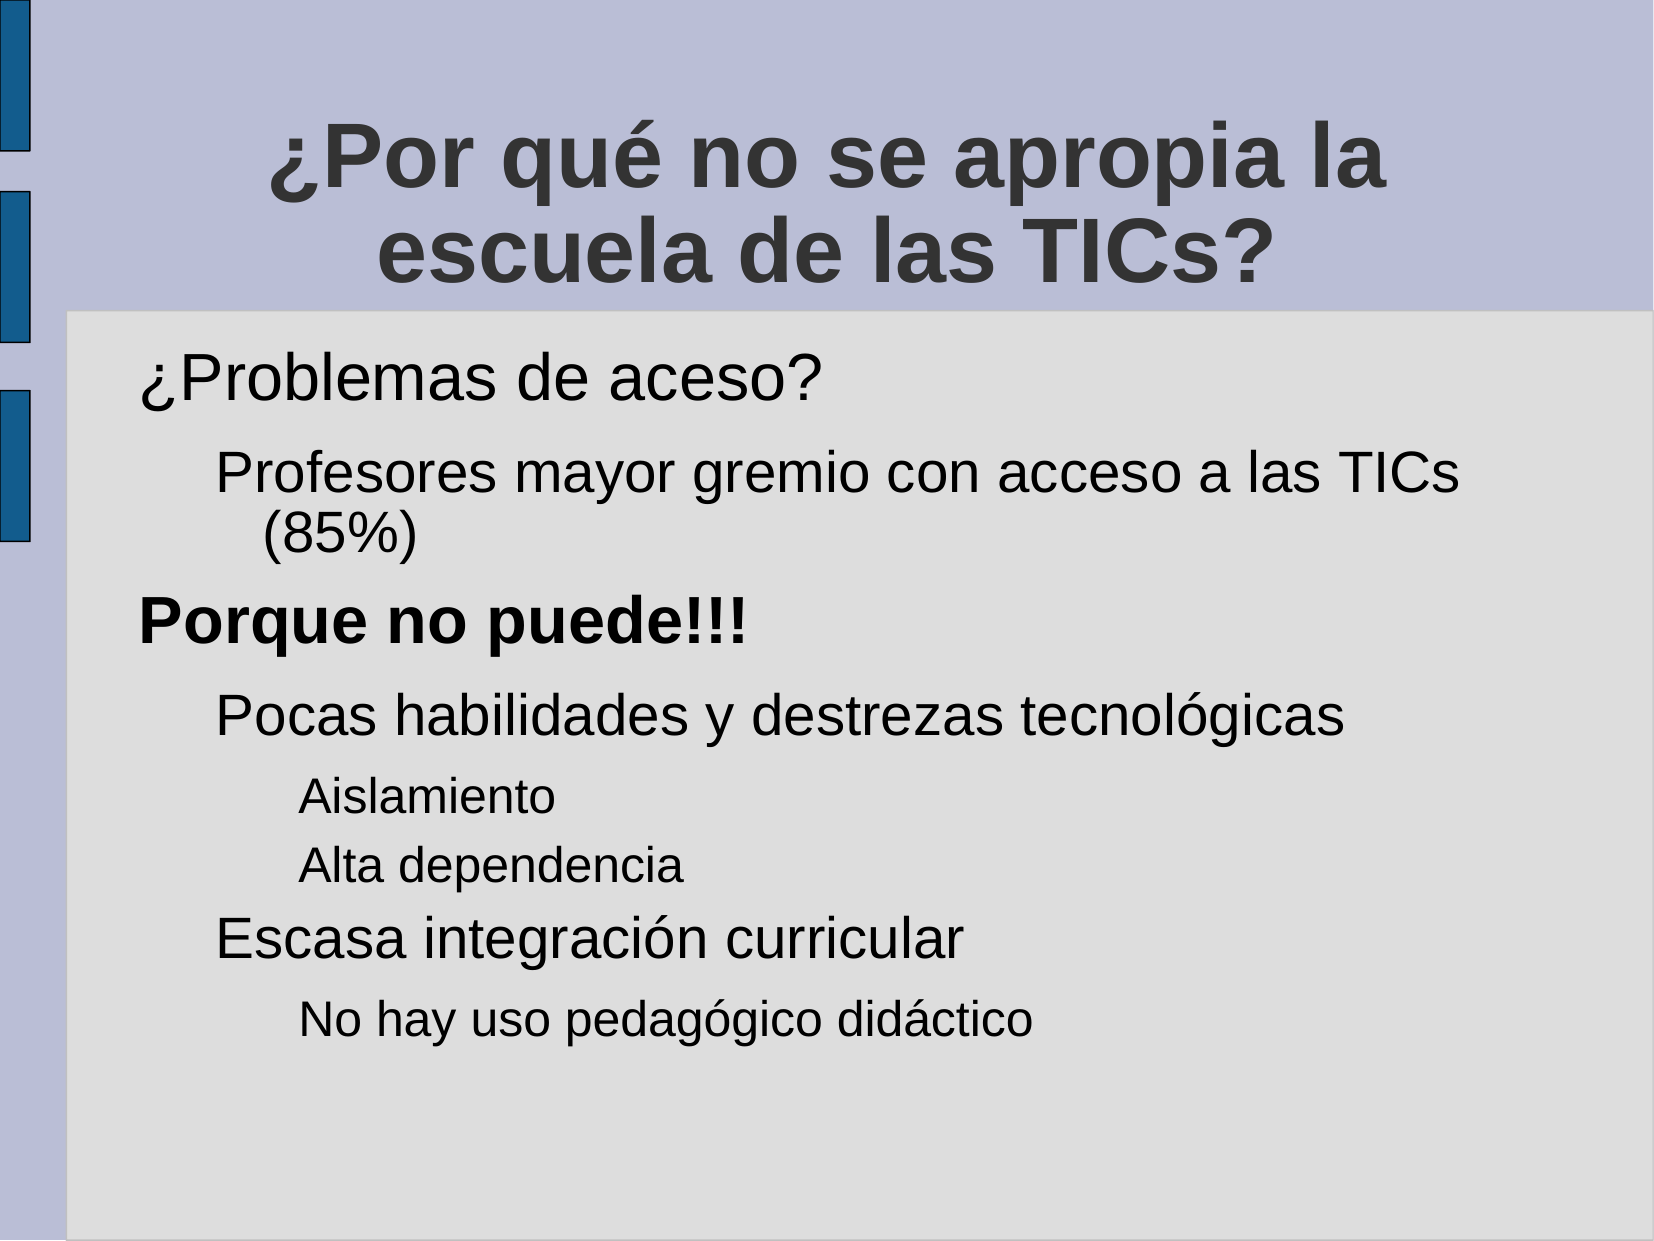

# ¿Por qué no se apropia la escuela de las TICs?
¿Problemas de aceso?
Profesores mayor gremio con acceso a las TICs (85%)
Porque no puede!!!
Pocas habilidades y destrezas tecnológicas
Aislamiento
Alta dependencia
Escasa integración curricular
No hay uso pedagógico didáctico